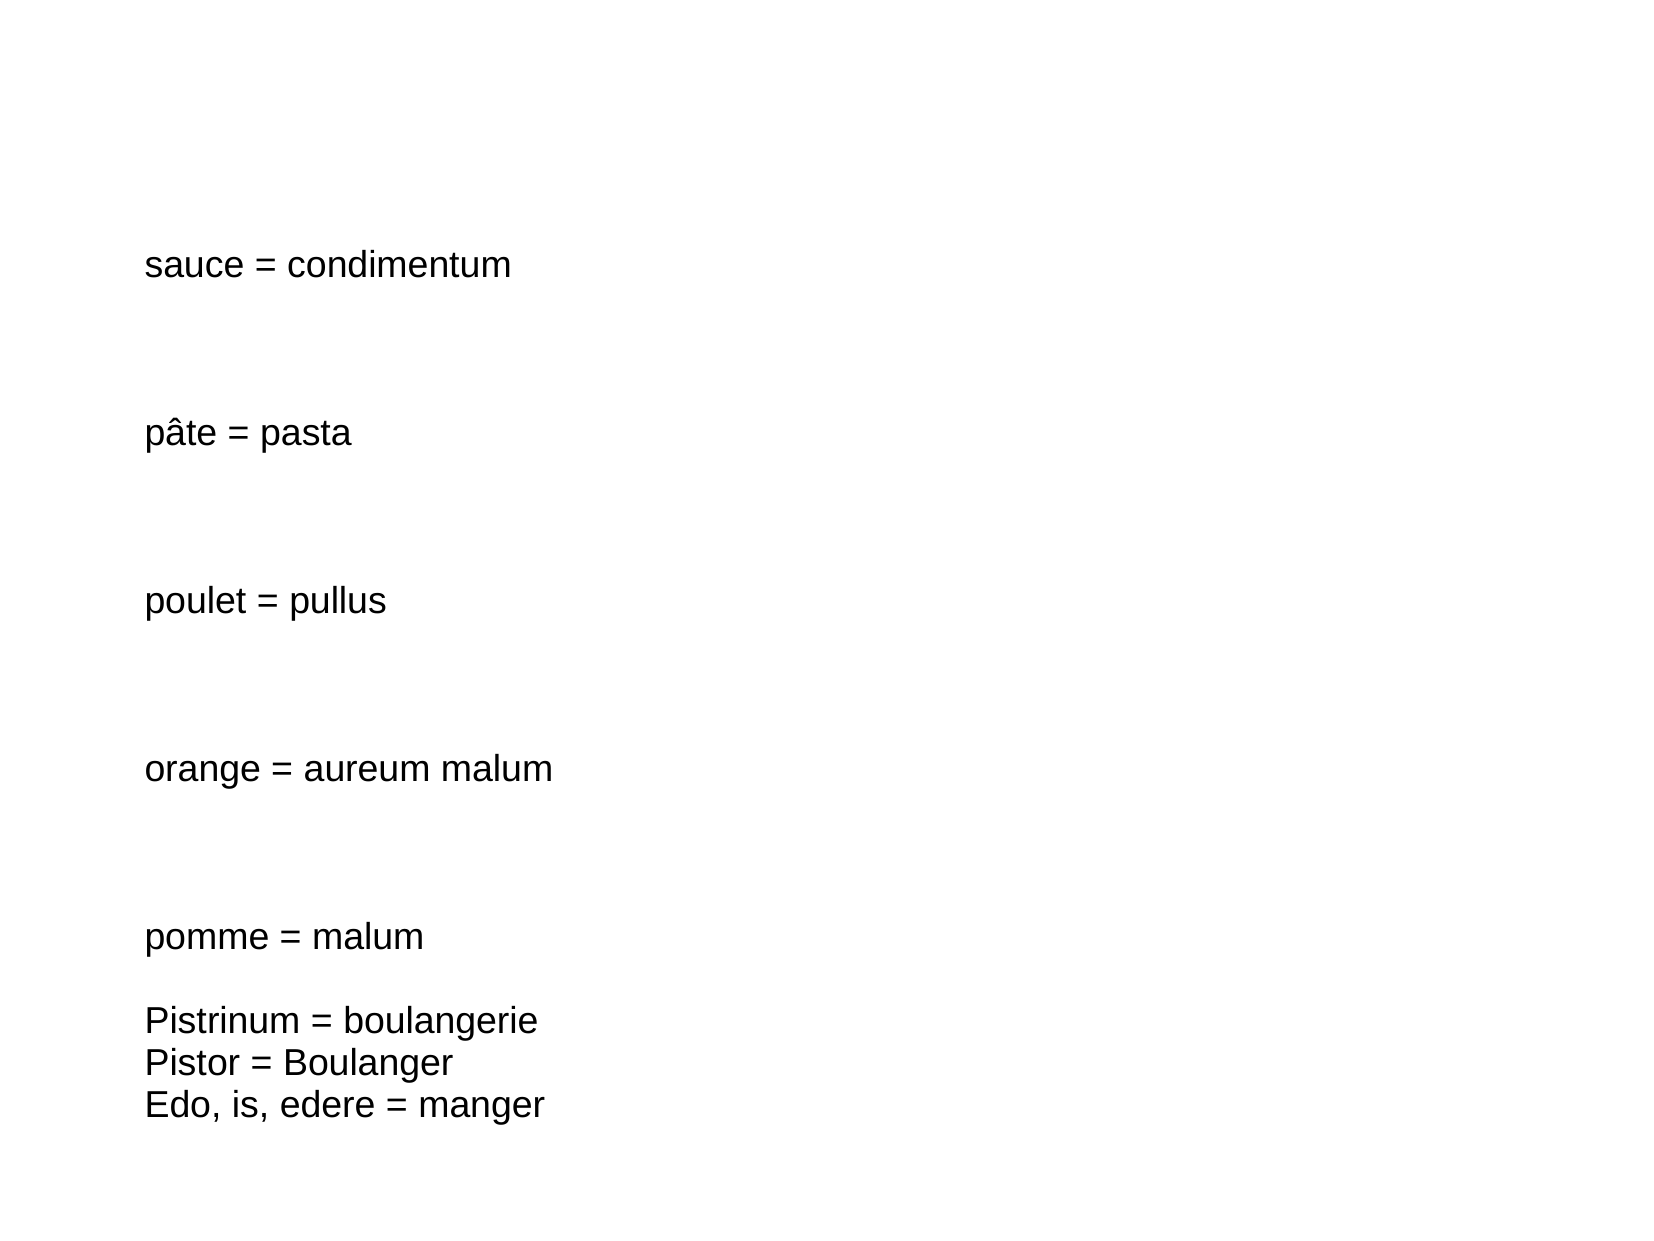

sauce = condimentum
pâte = pasta
poulet = pullus
orange = aureum malum
pomme = malum
Pistrinum = boulangerie
Pistor = Boulanger
Edo, is, edere = manger